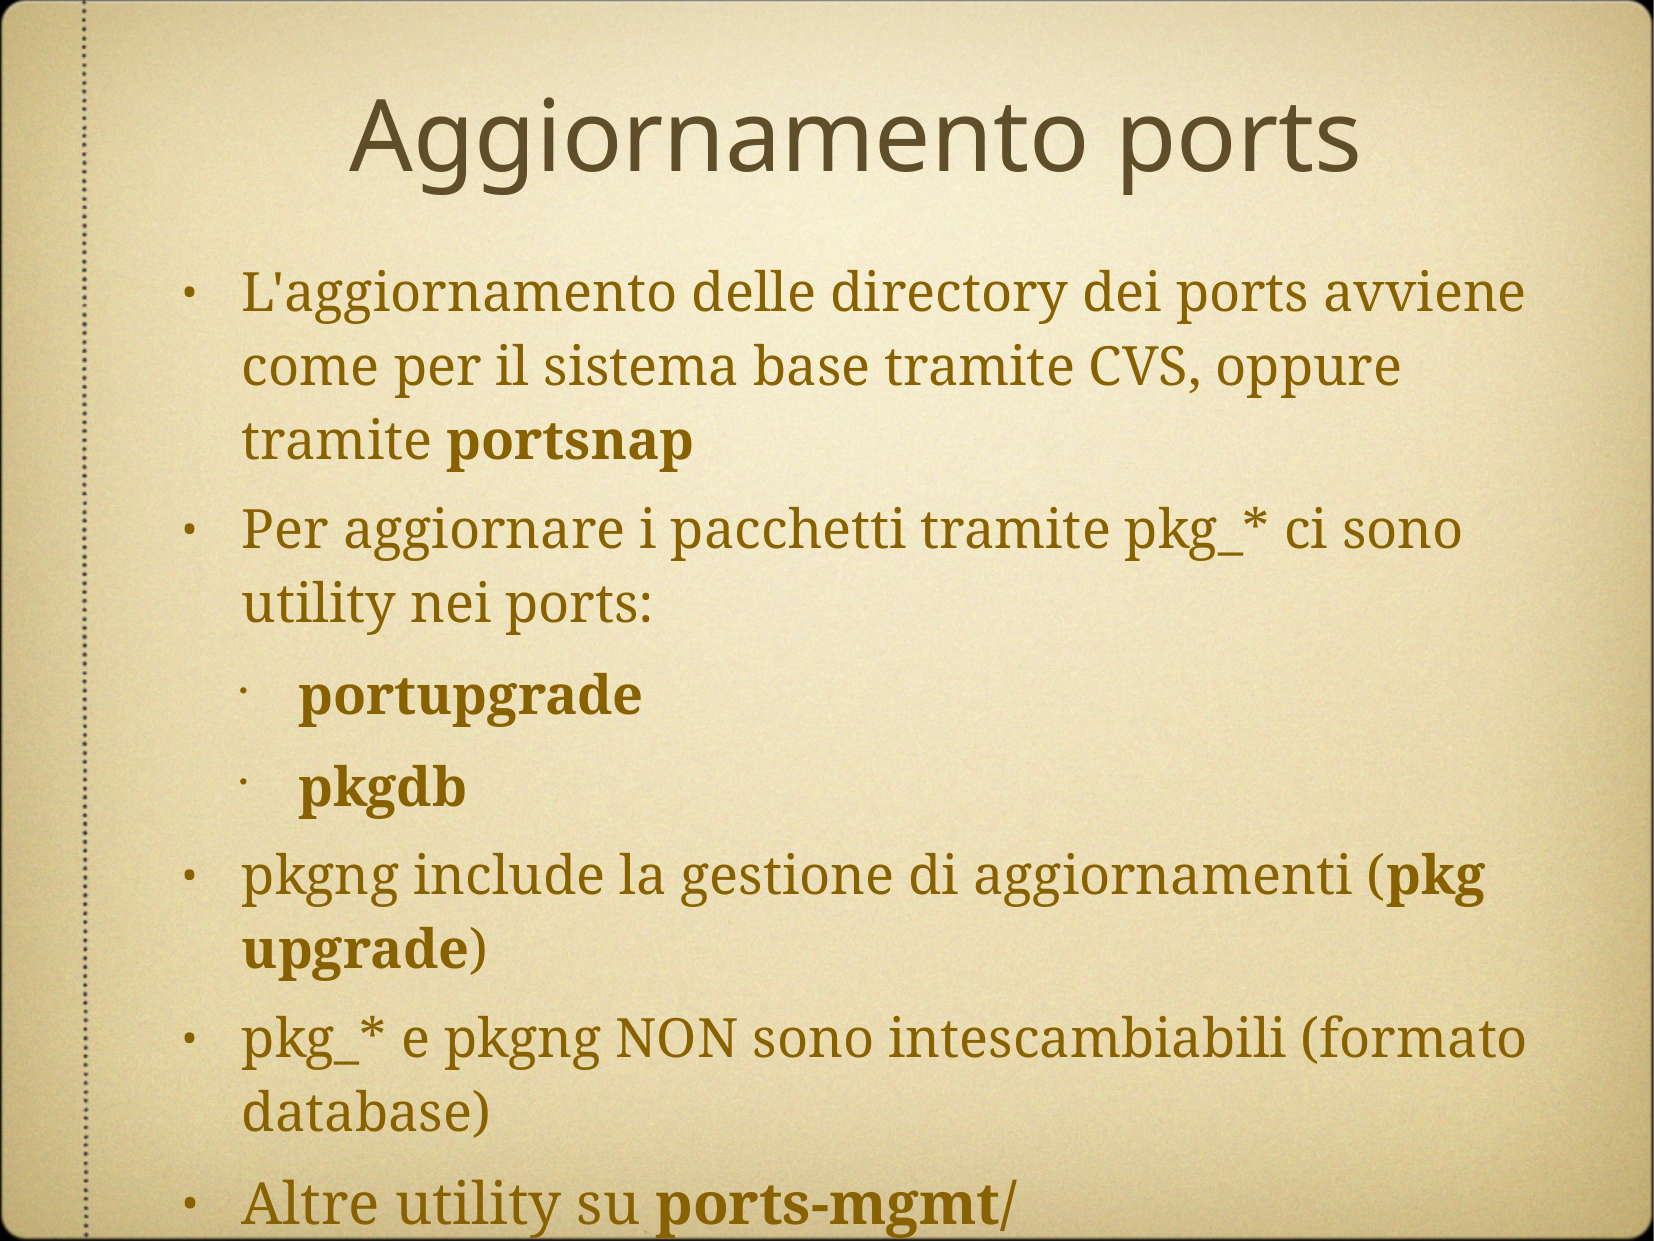

Aggiornamento ports
# L'aggiornamento delle directory dei ports avviene come per il sistema base tramite CVS, oppure tramite portsnap
Per aggiornare i pacchetti tramite pkg_* ci sono utility nei ports:
portupgrade
pkgdb
pkgng include la gestione di aggiornamenti (pkg upgrade)
pkg_* e pkgng NON sono intescambiabili (formato database)
Altre utility su ports-mgmt/
http://www.freshports.org